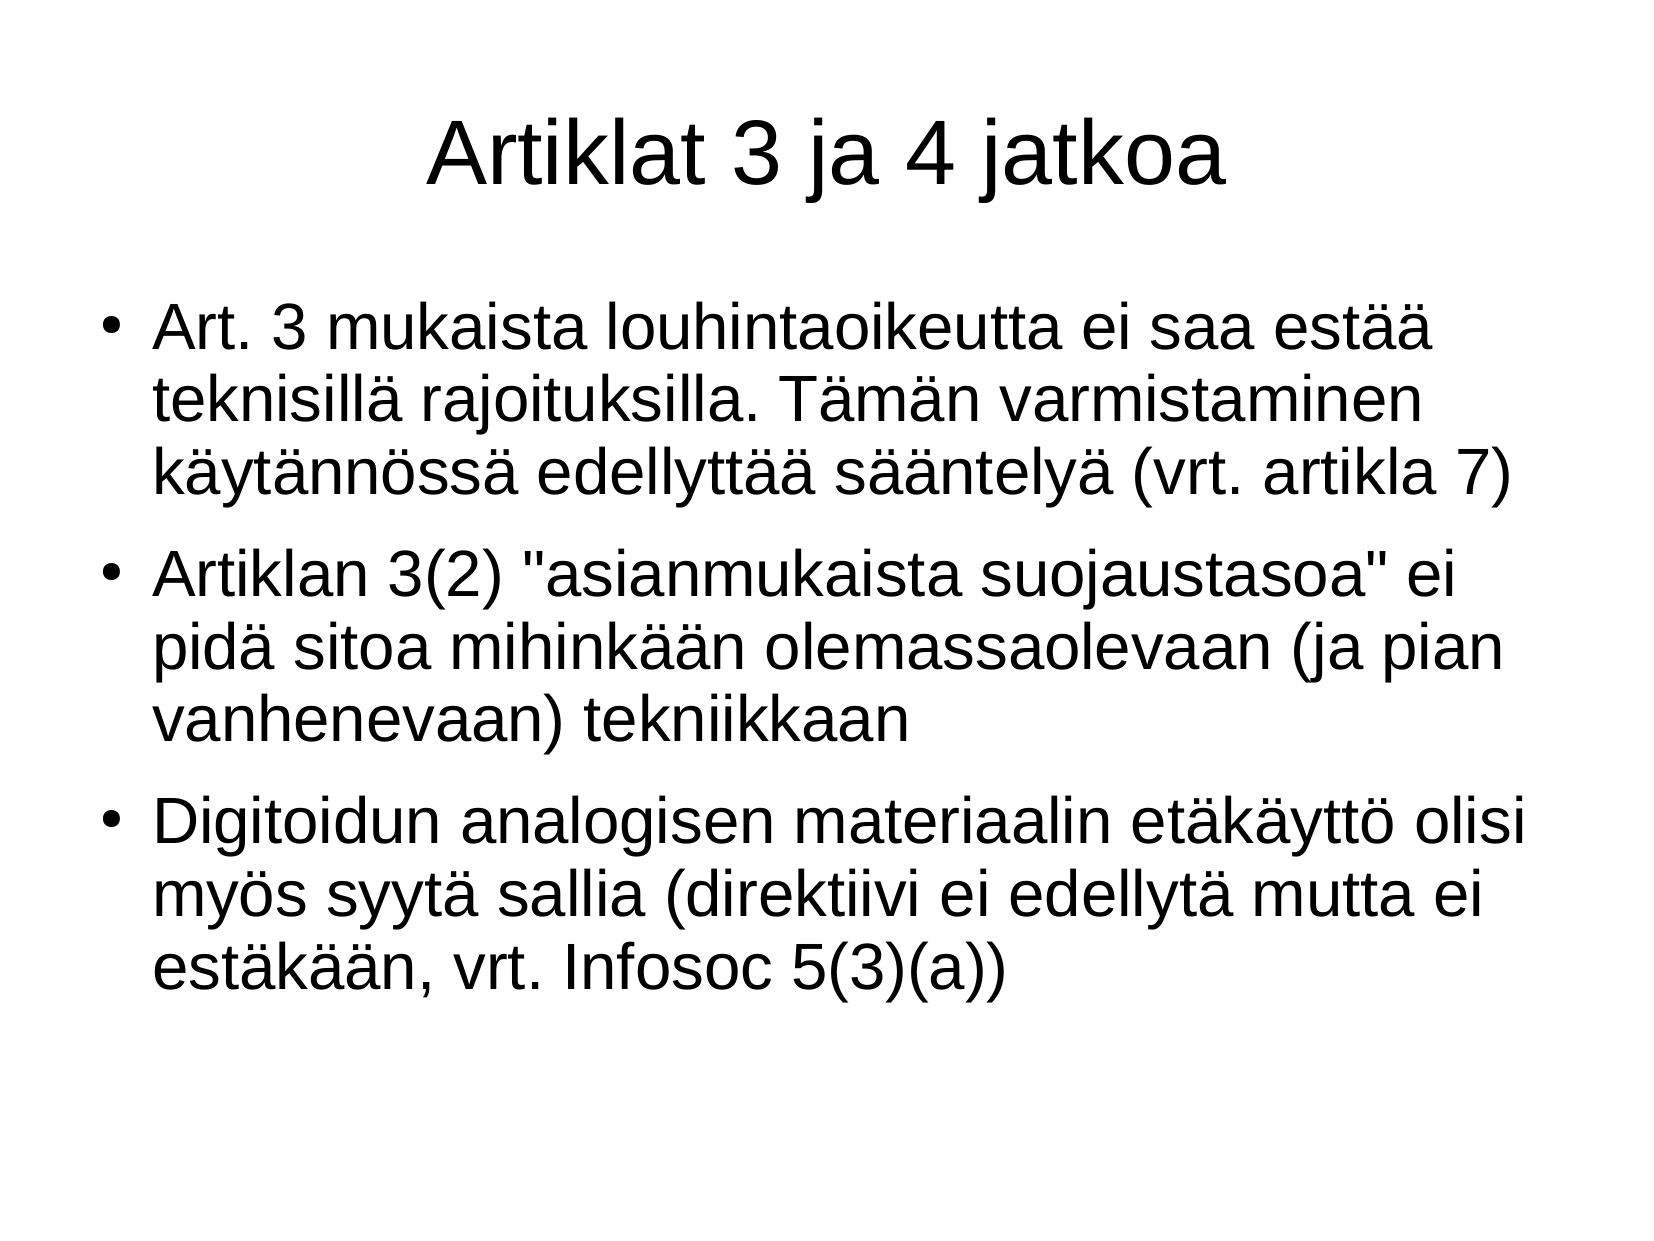

# Artiklat 3 ja 4 jatkoa
Art. 3 mukaista louhintaoikeutta ei saa estää teknisillä rajoituksilla. Tämän varmistaminen käytännössä edellyttää sääntelyä (vrt. artikla 7)
Artiklan 3(2) "asianmukaista suojaustasoa" ei pidä sitoa mihinkään olemassaolevaan (ja pian vanhenevaan) tekniikkaan
Digitoidun analogisen materiaalin etäkäyttö olisi myös syytä sallia (direktiivi ei edellytä mutta ei estäkään, vrt. Infosoc 5(3)(a))